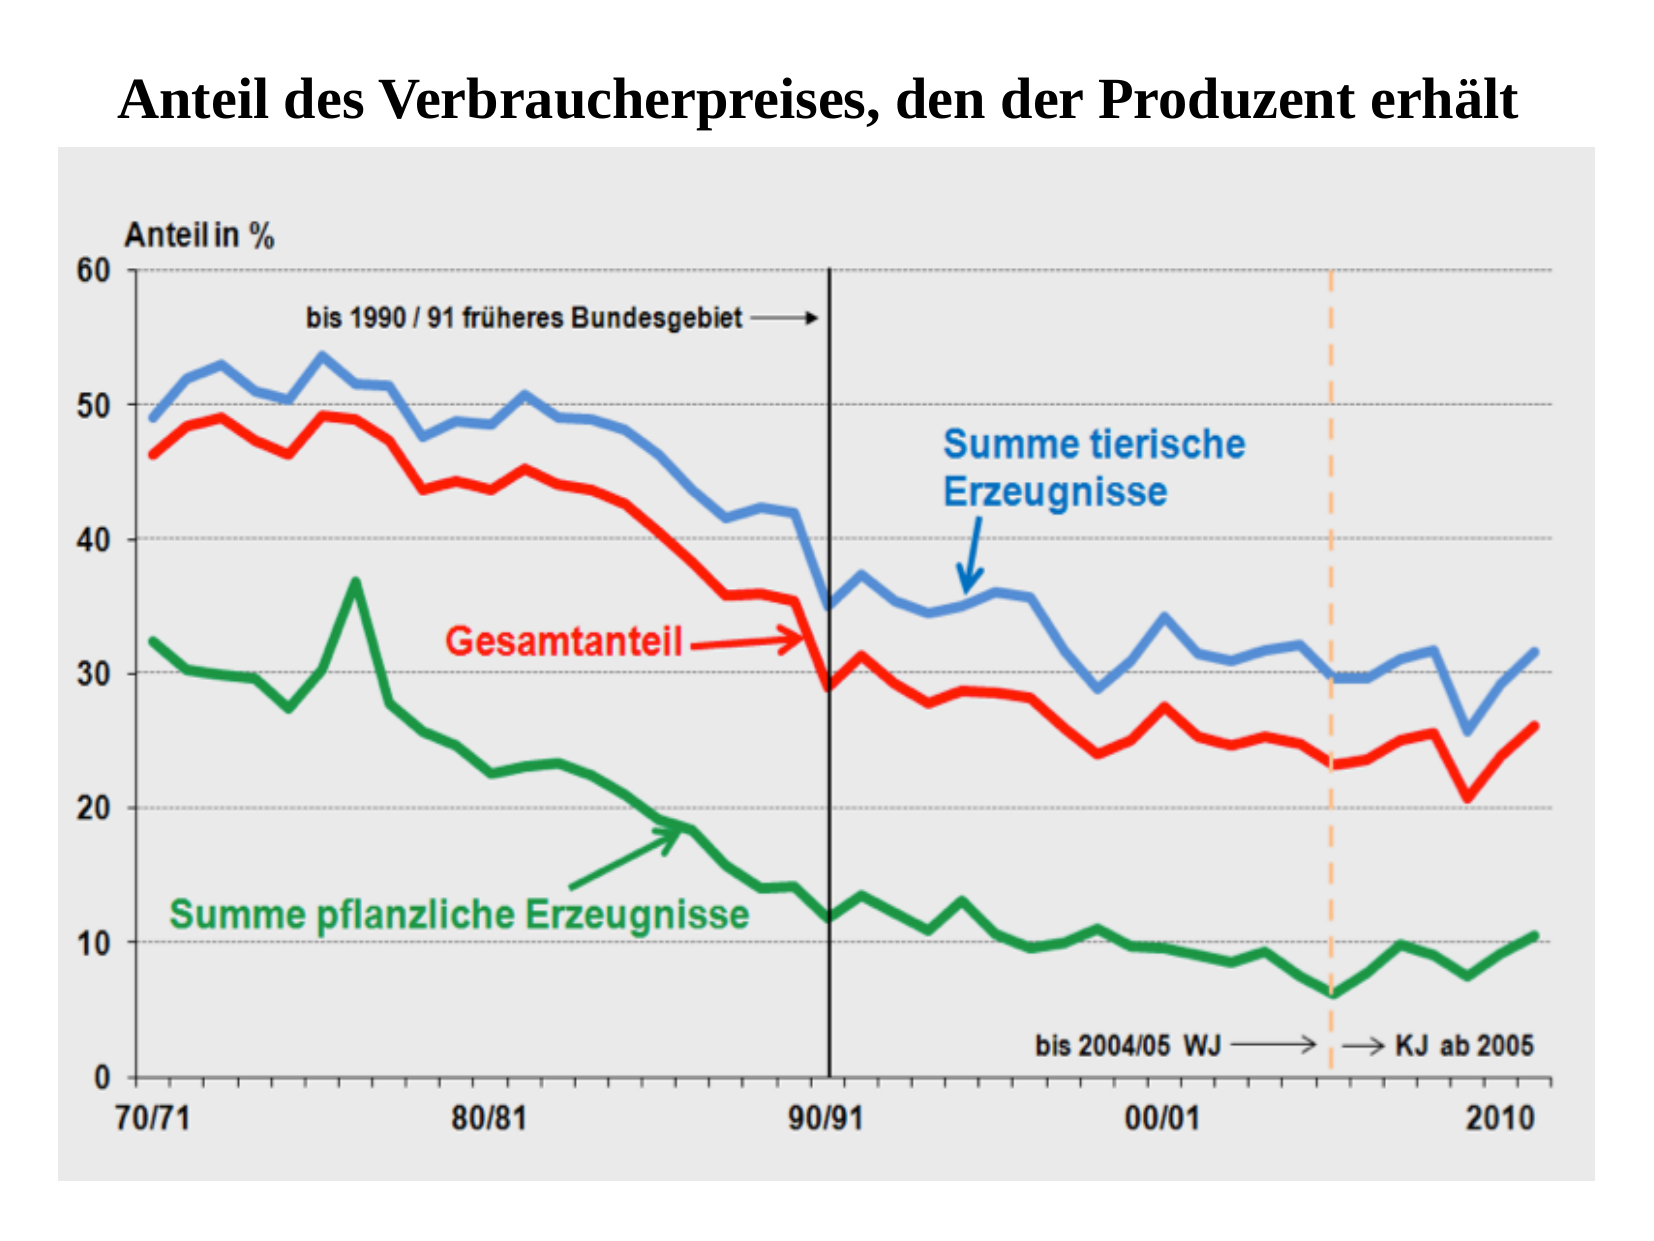

Anteil des Verbraucherpreises, den der Produzent erhält